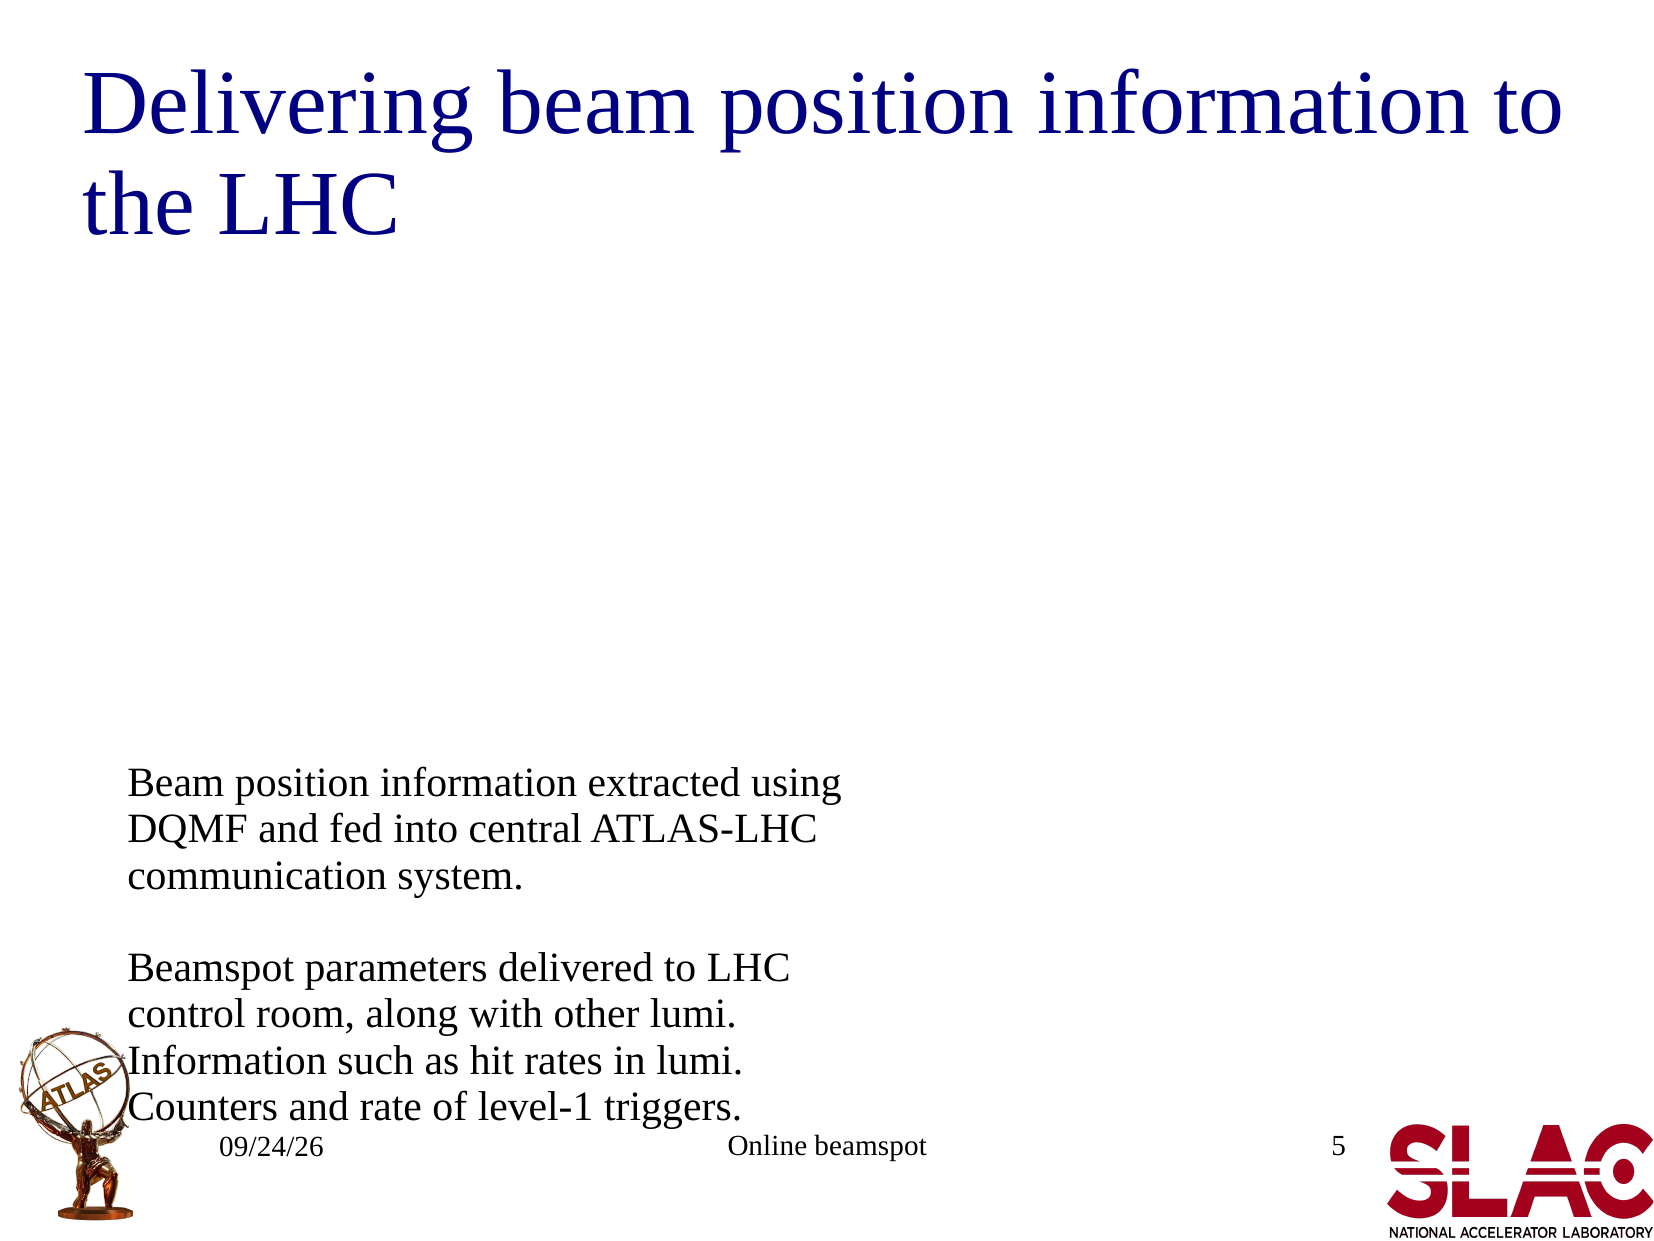

# Delivering beam position information to the LHC
Beam position information extracted using DQMF and fed into central ATLAS-LHC communication system.
Beamspot parameters delivered to LHC control room, along with other lumi. Information such as hit rates in lumi. Counters and rate of level-1 triggers.
Online beamspot
5